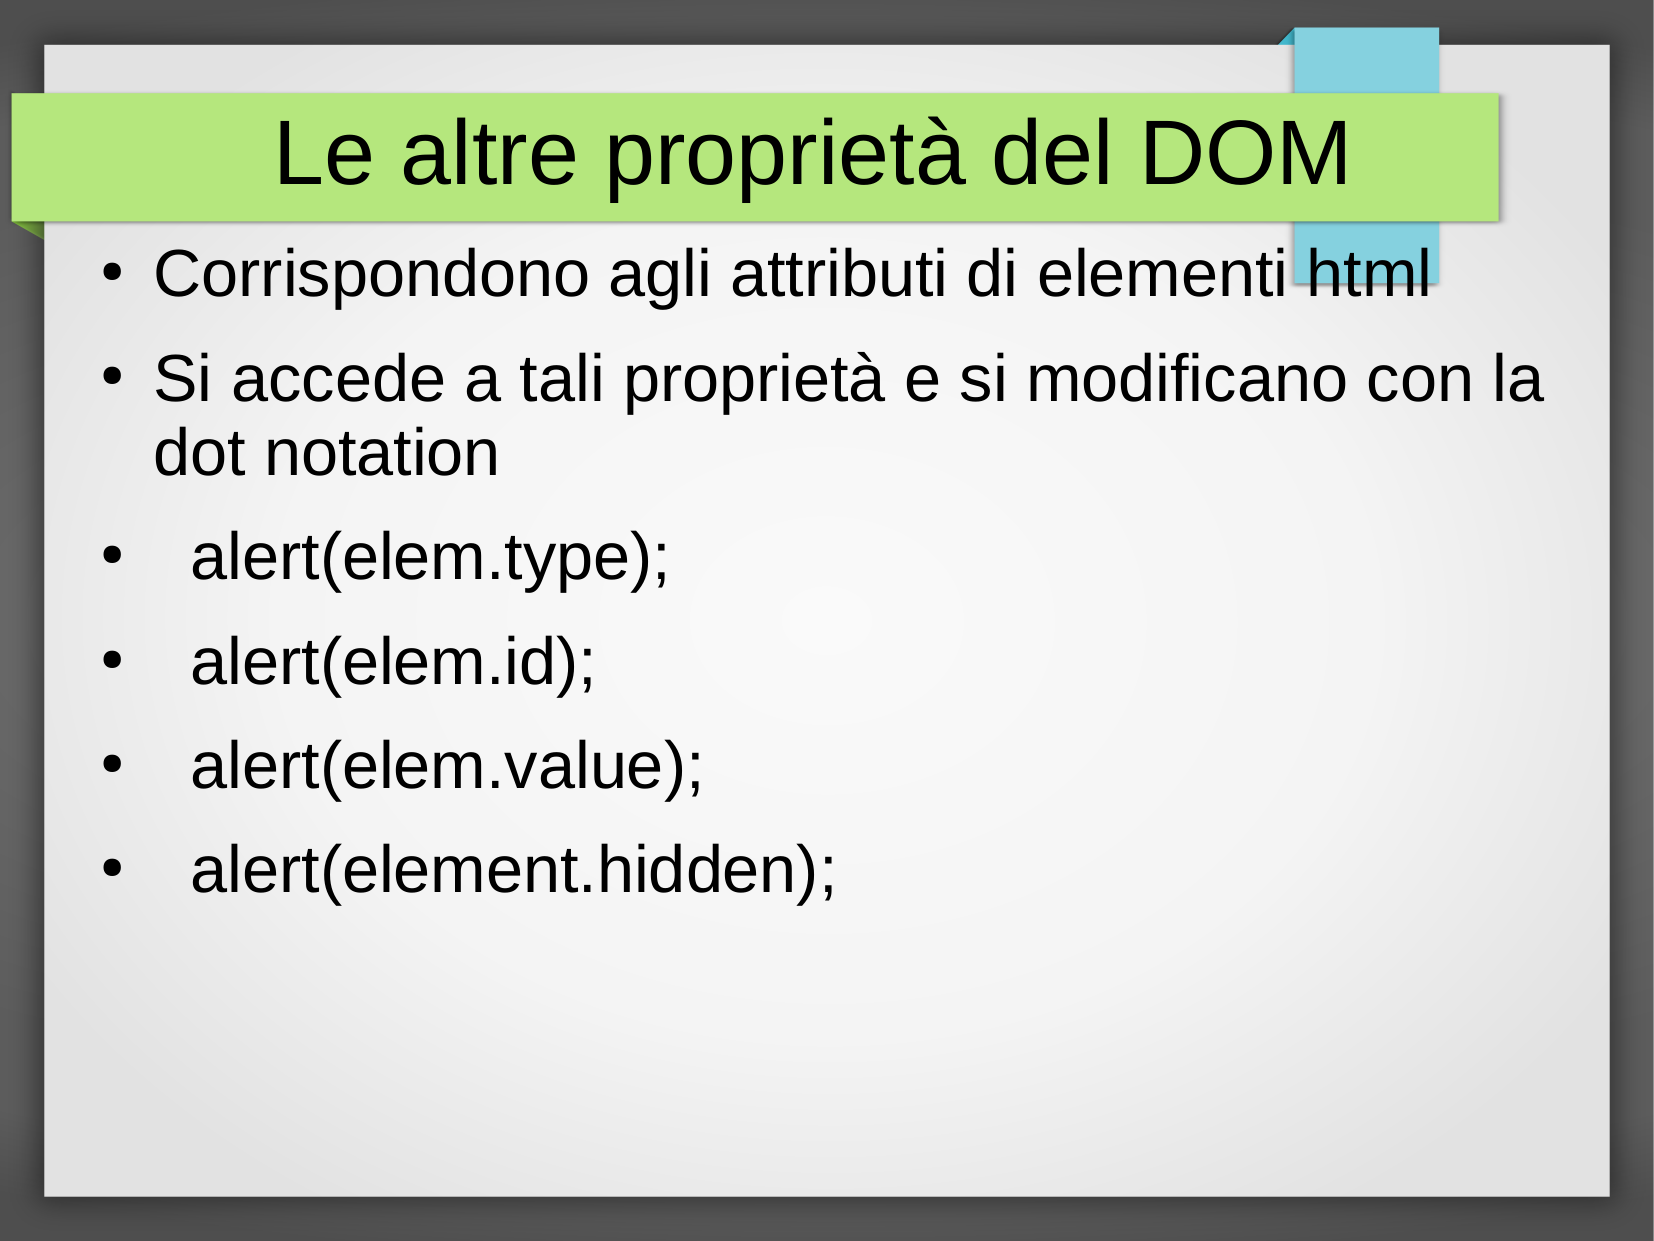

# Le altre proprietà del DOM
Corrispondono agli attributi di elementi html
Si accede a tali proprietà e si modificano con la dot notation
 alert(elem.type);
 alert(elem.id);
 alert(elem.value);
 alert(element.hidden);